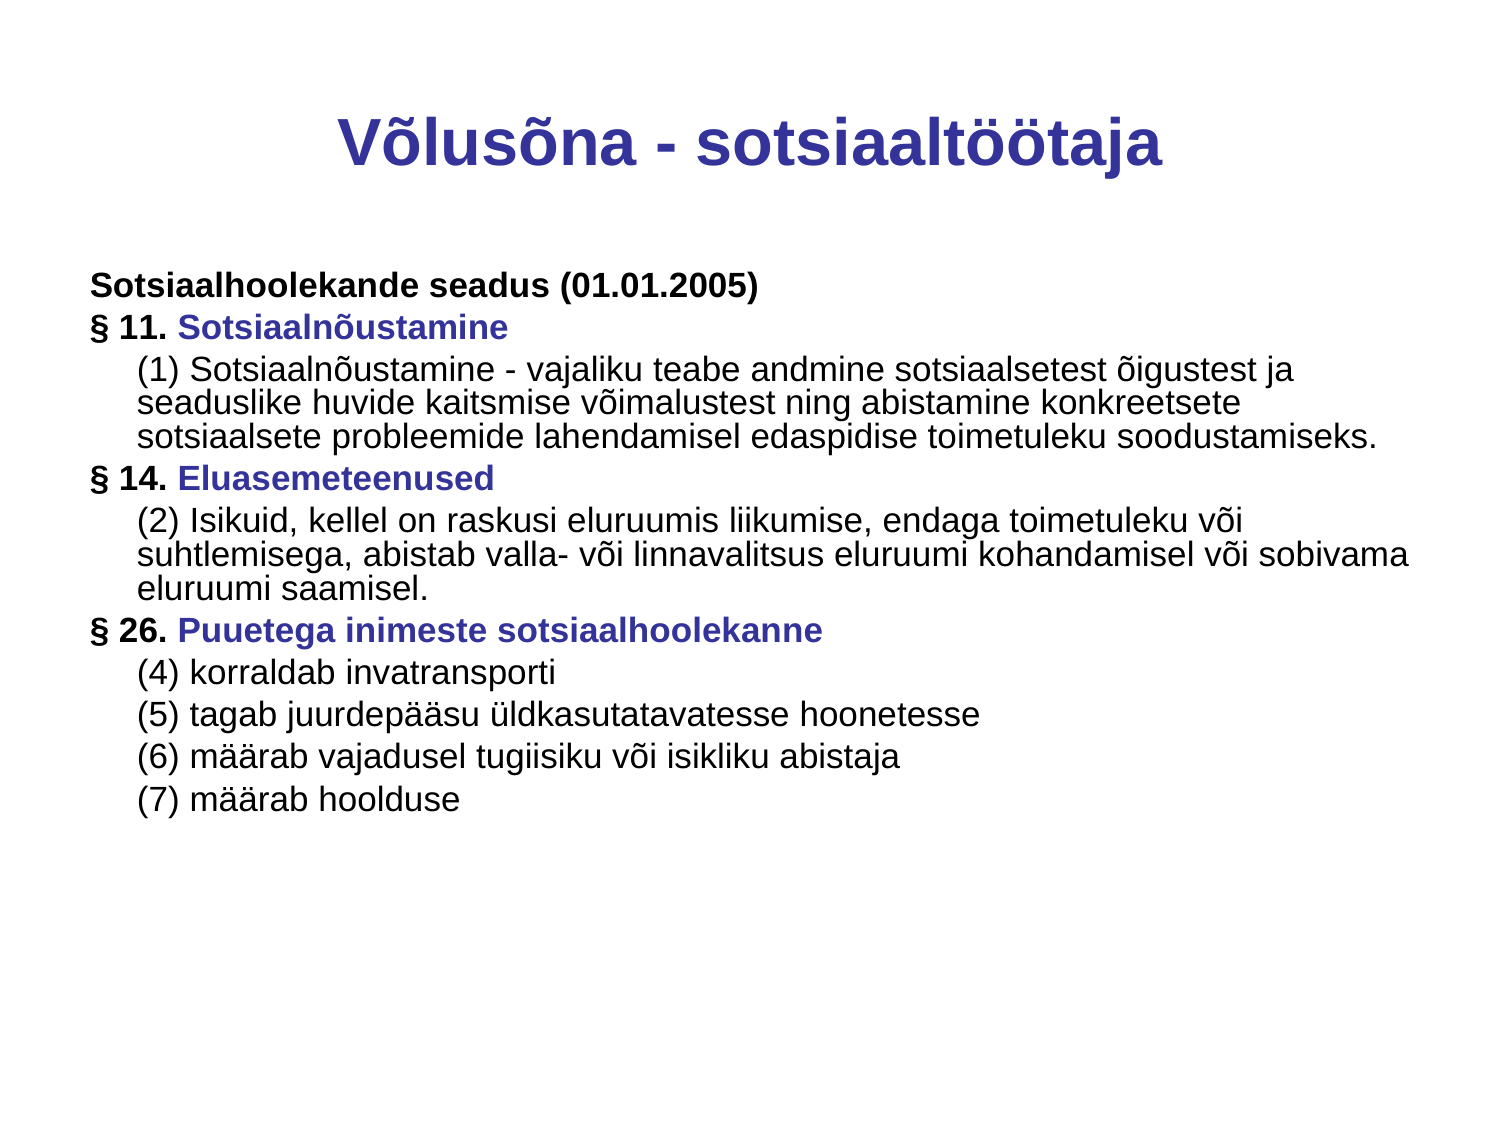

# Võlusõna - sotsiaaltöötaja
Sotsiaalhoolekande seadus (01.01.2005)
§ 11. Sotsiaalnõustamine
	(1) Sotsiaalnõustamine - vajaliku teabe andmine sotsiaalsetest õigustest ja seaduslike huvide kaitsmise võimalustest ning abistamine konkreetsete sotsiaalsete probleemide lahendamisel edaspidise toimetuleku soodustamiseks.
§ 14. Eluasemeteenused
	(2) Isikuid, kellel on raskusi eluruumis liikumise, endaga toimetuleku või suhtlemisega, abistab valla- või linnavalitsus eluruumi kohandamisel või sobivama eluruumi saamisel.
§ 26. Puuetega inimeste sotsiaalhoolekanne
	(4) korraldab invatransporti
	(5) tagab juurdepääsu üldkasutatavatesse hoonetesse
	(6) määrab vajadusel tugiisiku või isikliku abistaja
	(7) määrab hoolduse